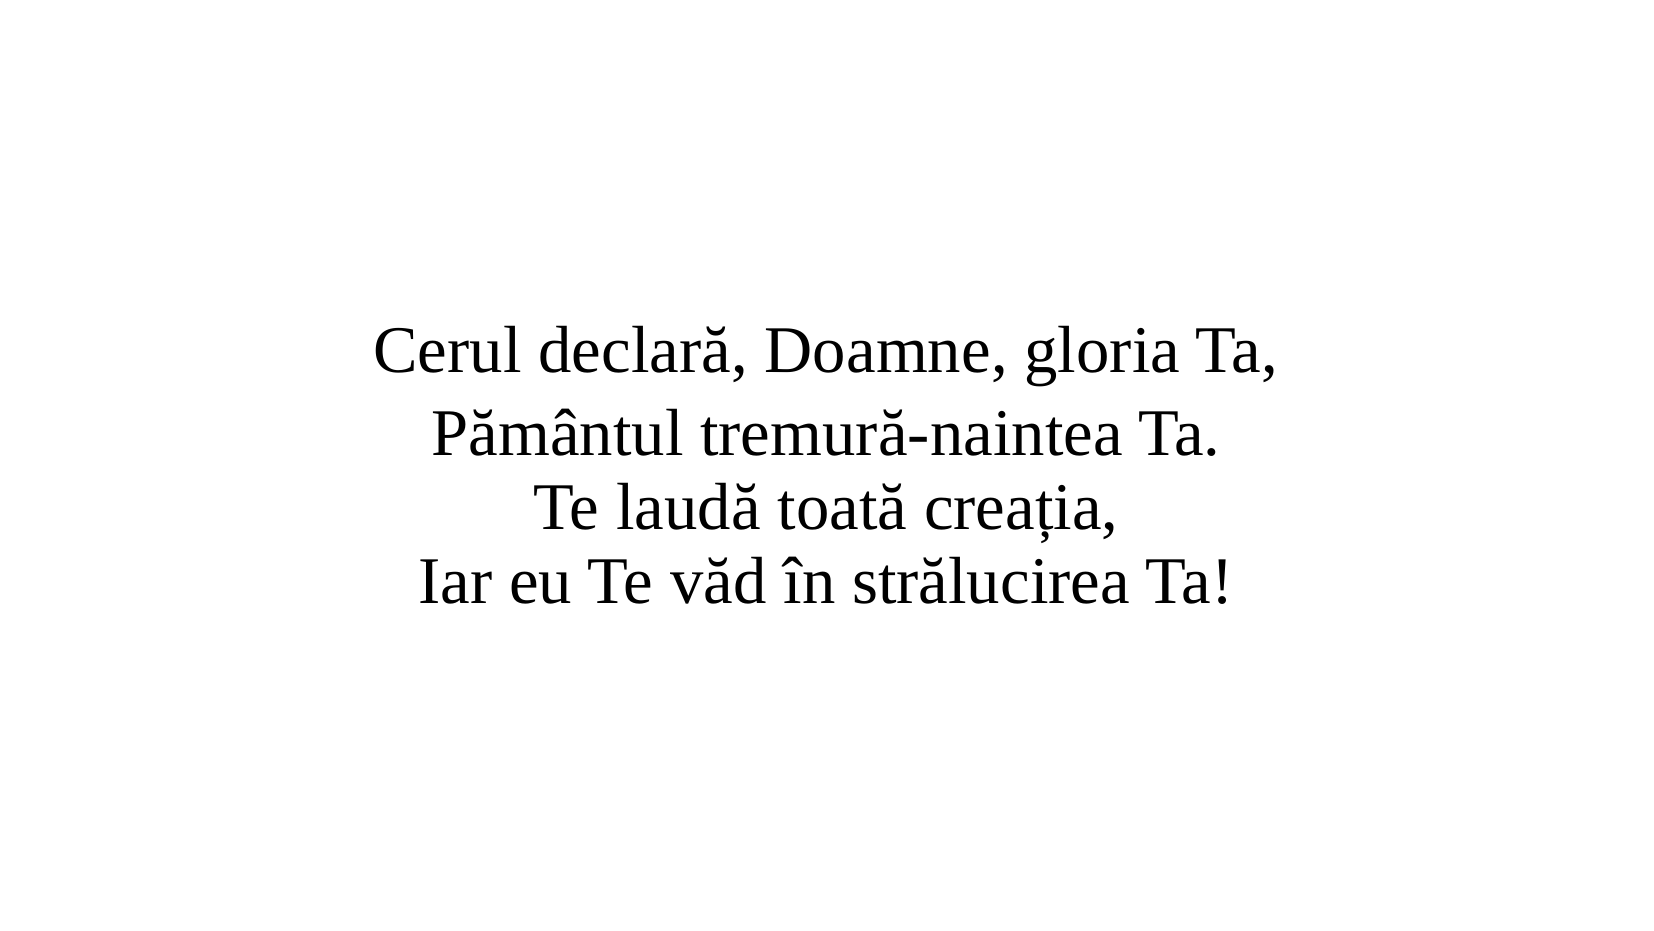

# Cerul declară, Doamne, gloria Ta,
Pământul tremură-naintea Ta.
Te laudă toată creația,
Iar eu Te văd în strălucirea Ta!